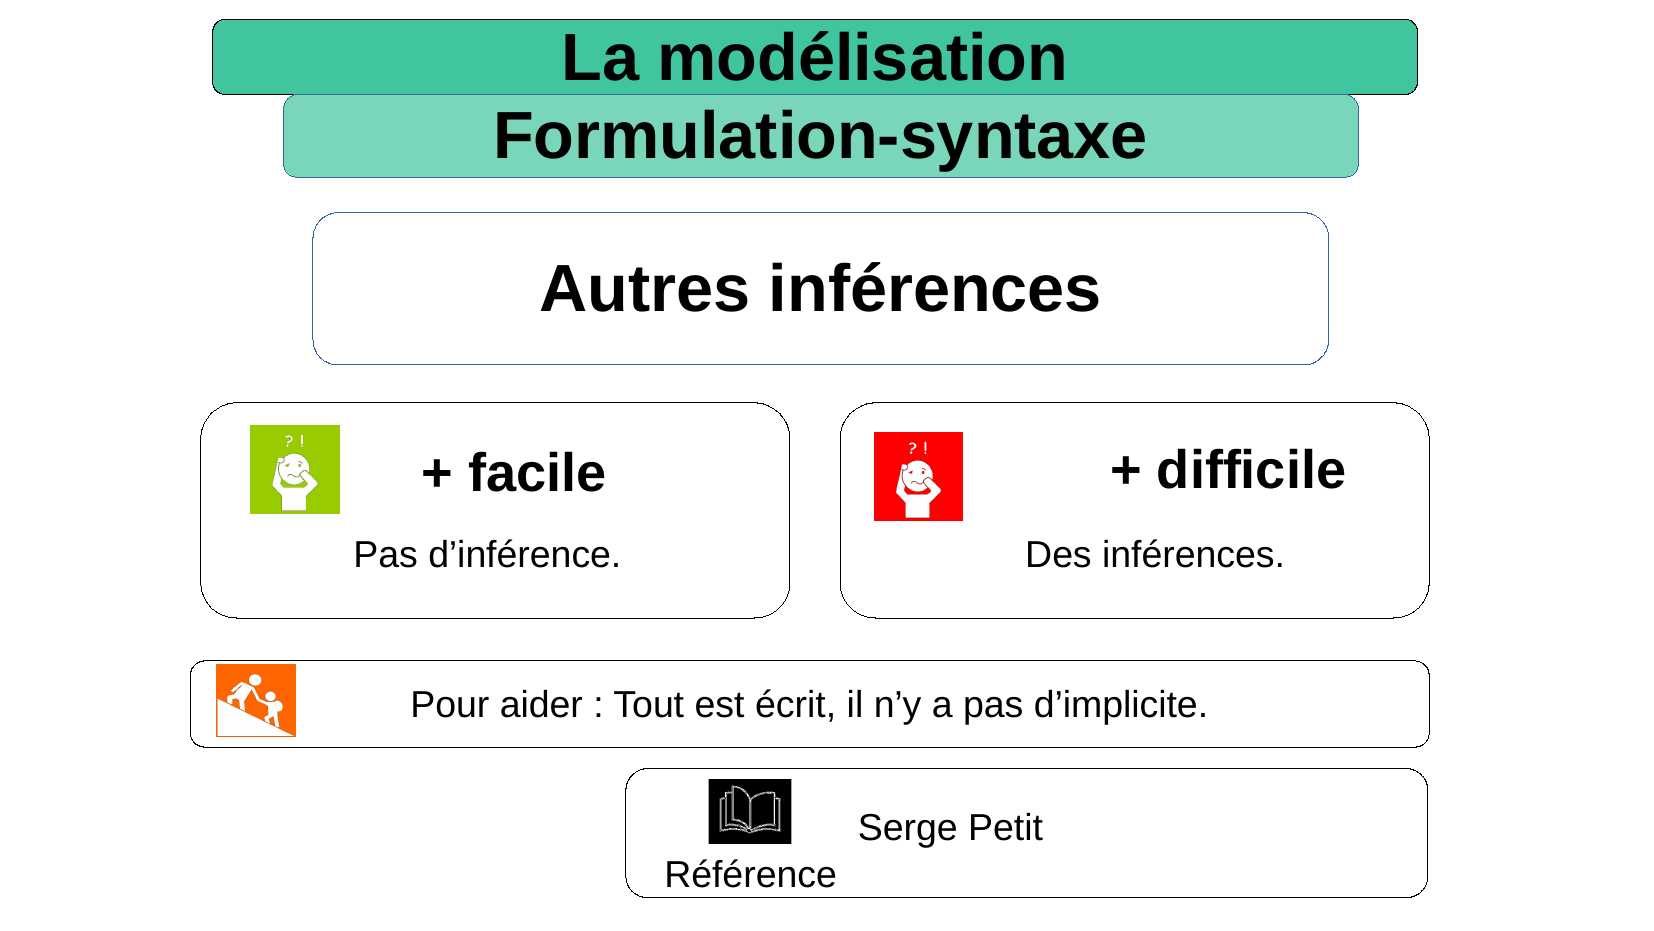

La modélisation
Formulation-syntaxe
Autres inférences
+ difficile
+ facile
 Pas d’inférence.
 Des inférences.
Pour aider : Tout est écrit, il n’y a pas d’implicite.
Serge Petit
Référence